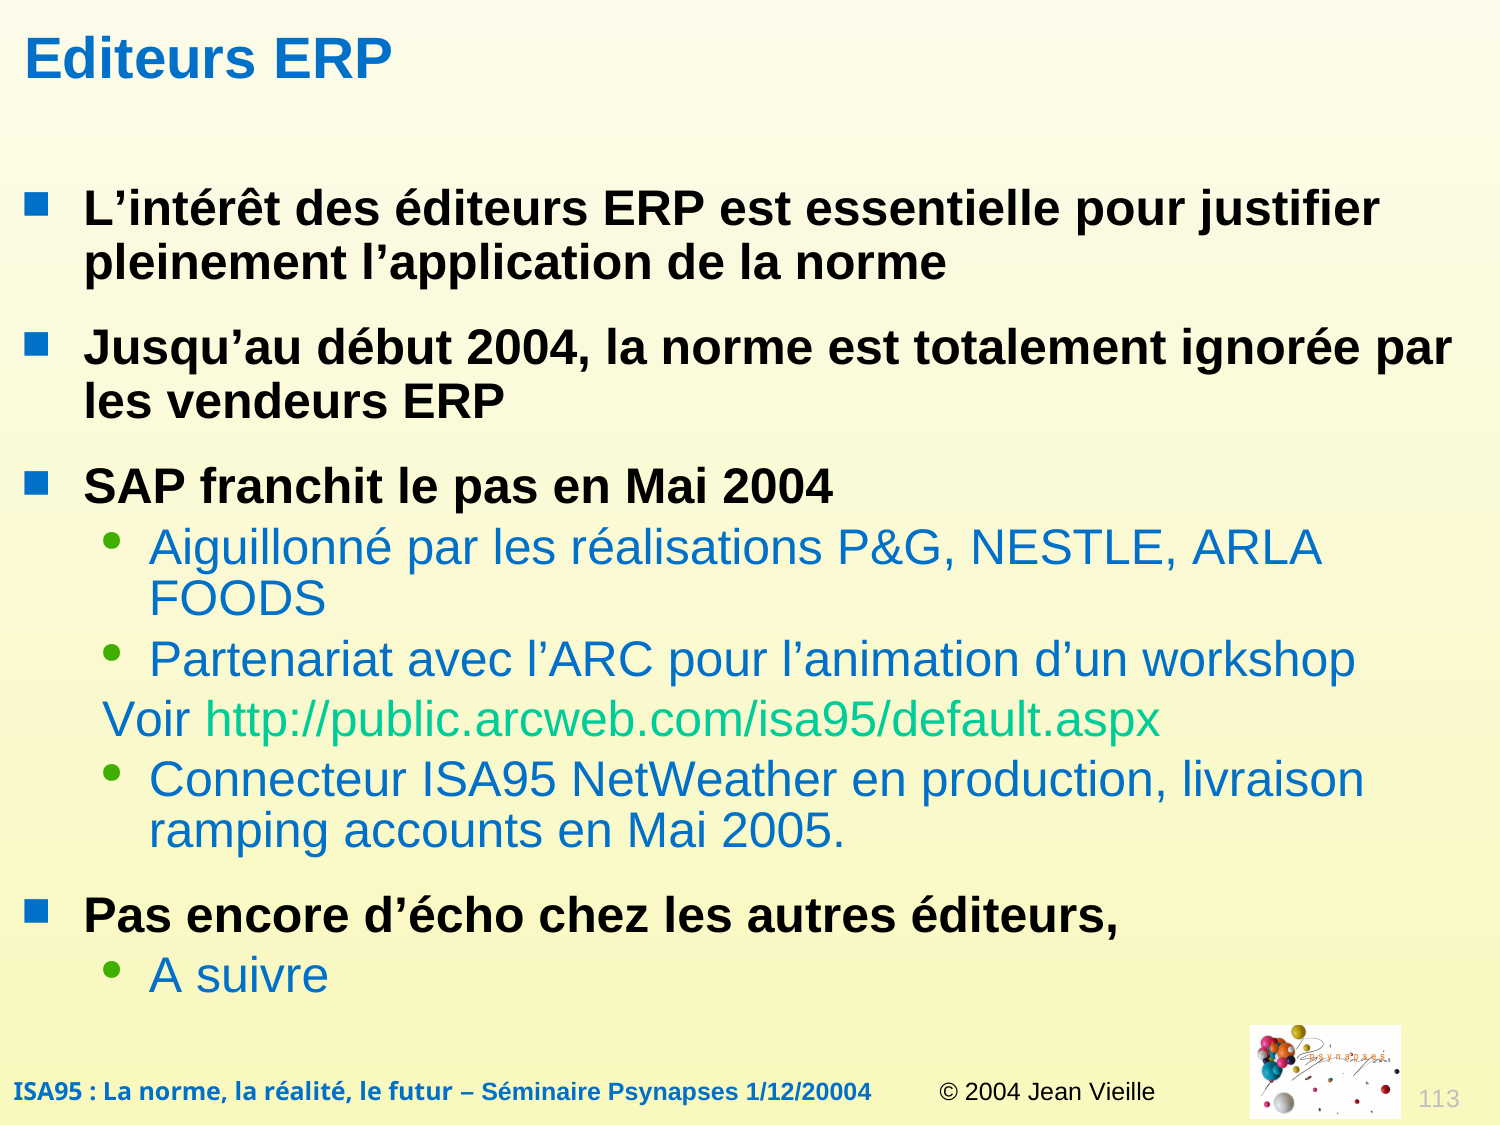

# Editeurs ERP
L’intérêt des éditeurs ERP est essentielle pour justifier pleinement l’application de la norme
Jusqu’au début 2004, la norme est totalement ignorée par les vendeurs ERP
SAP franchit le pas en Mai 2004
Aiguillonné par les réalisations P&G, NESTLE, ARLA FOODS
Partenariat avec l’ARC pour l’animation d’un workshop
Voir http://public.arcweb.com/isa95/default.aspx
Connecteur ISA95 NetWeather en production, livraison ramping accounts en Mai 2005.
Pas encore d’écho chez les autres éditeurs,
A suivre